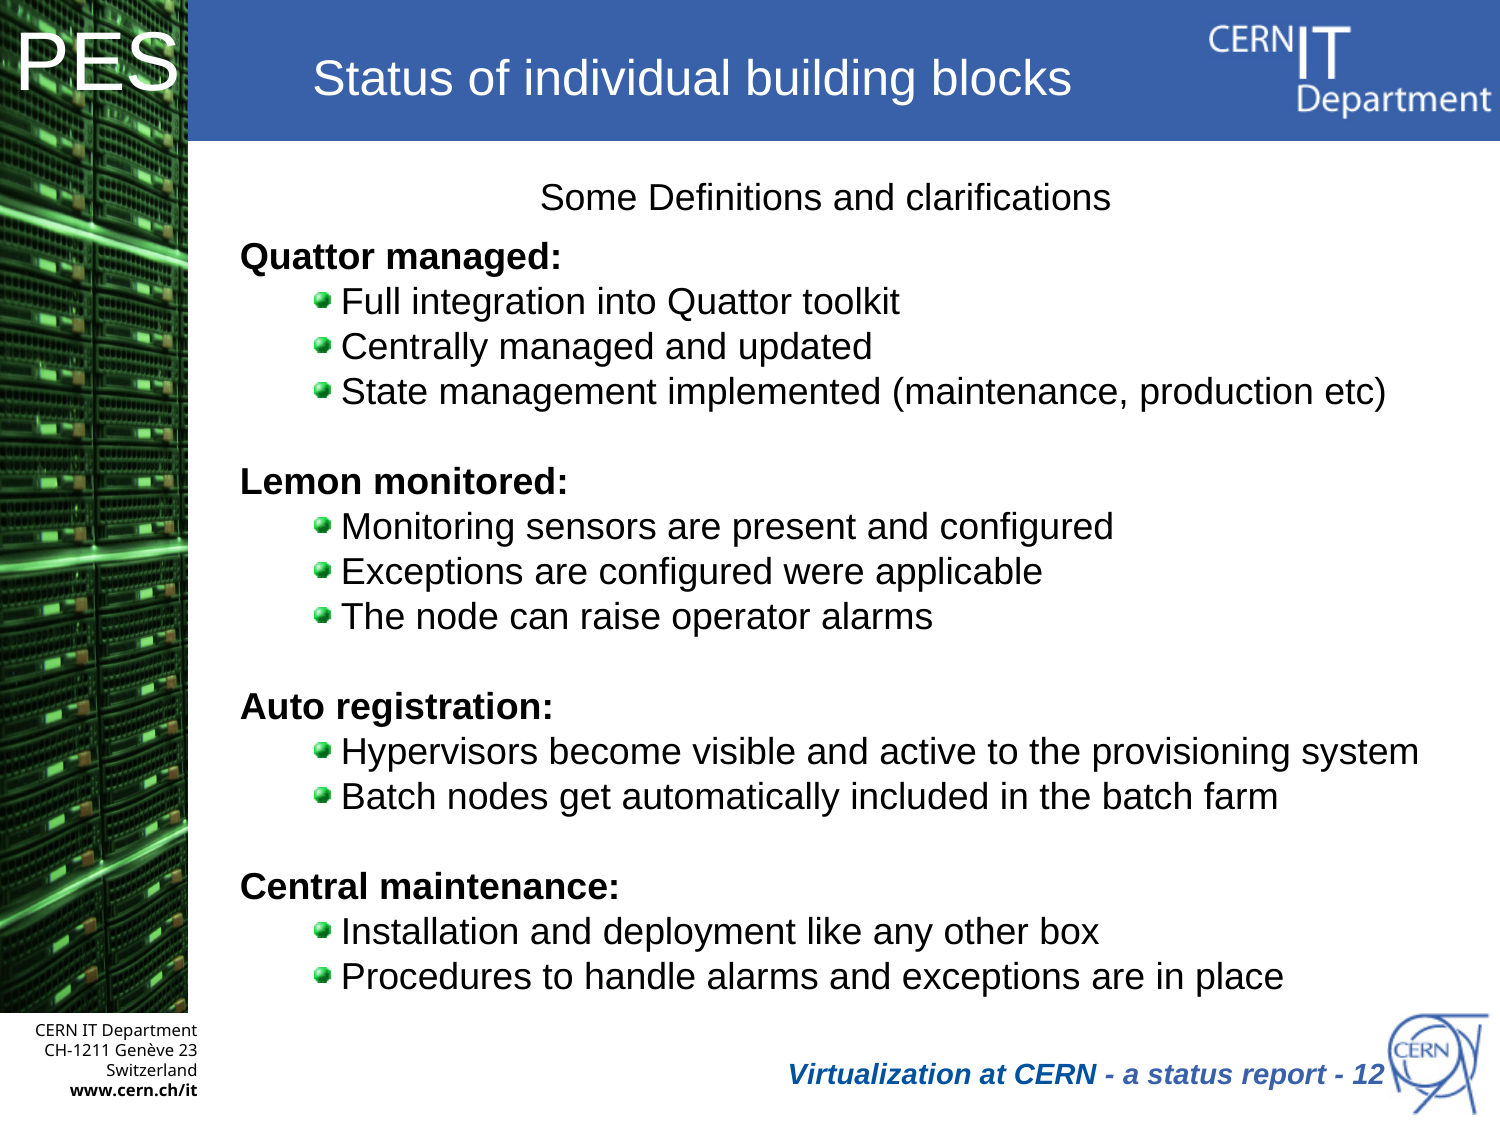

Status of individual building blocks
Some Definitions and clarifications
Quattor managed:
 Full integration into Quattor toolkit
 Centrally managed and updated
 State management implemented (maintenance, production etc)
Lemon monitored:
 Monitoring sensors are present and configured
 Exceptions are configured were applicable
 The node can raise operator alarms
Auto registration:
 Hypervisors become visible and active to the provisioning system
 Batch nodes get automatically included in the batch farm
Central maintenance:
 Installation and deployment like any other box
 Procedures to handle alarms and exceptions are in place
Batch virtualization project at CERN